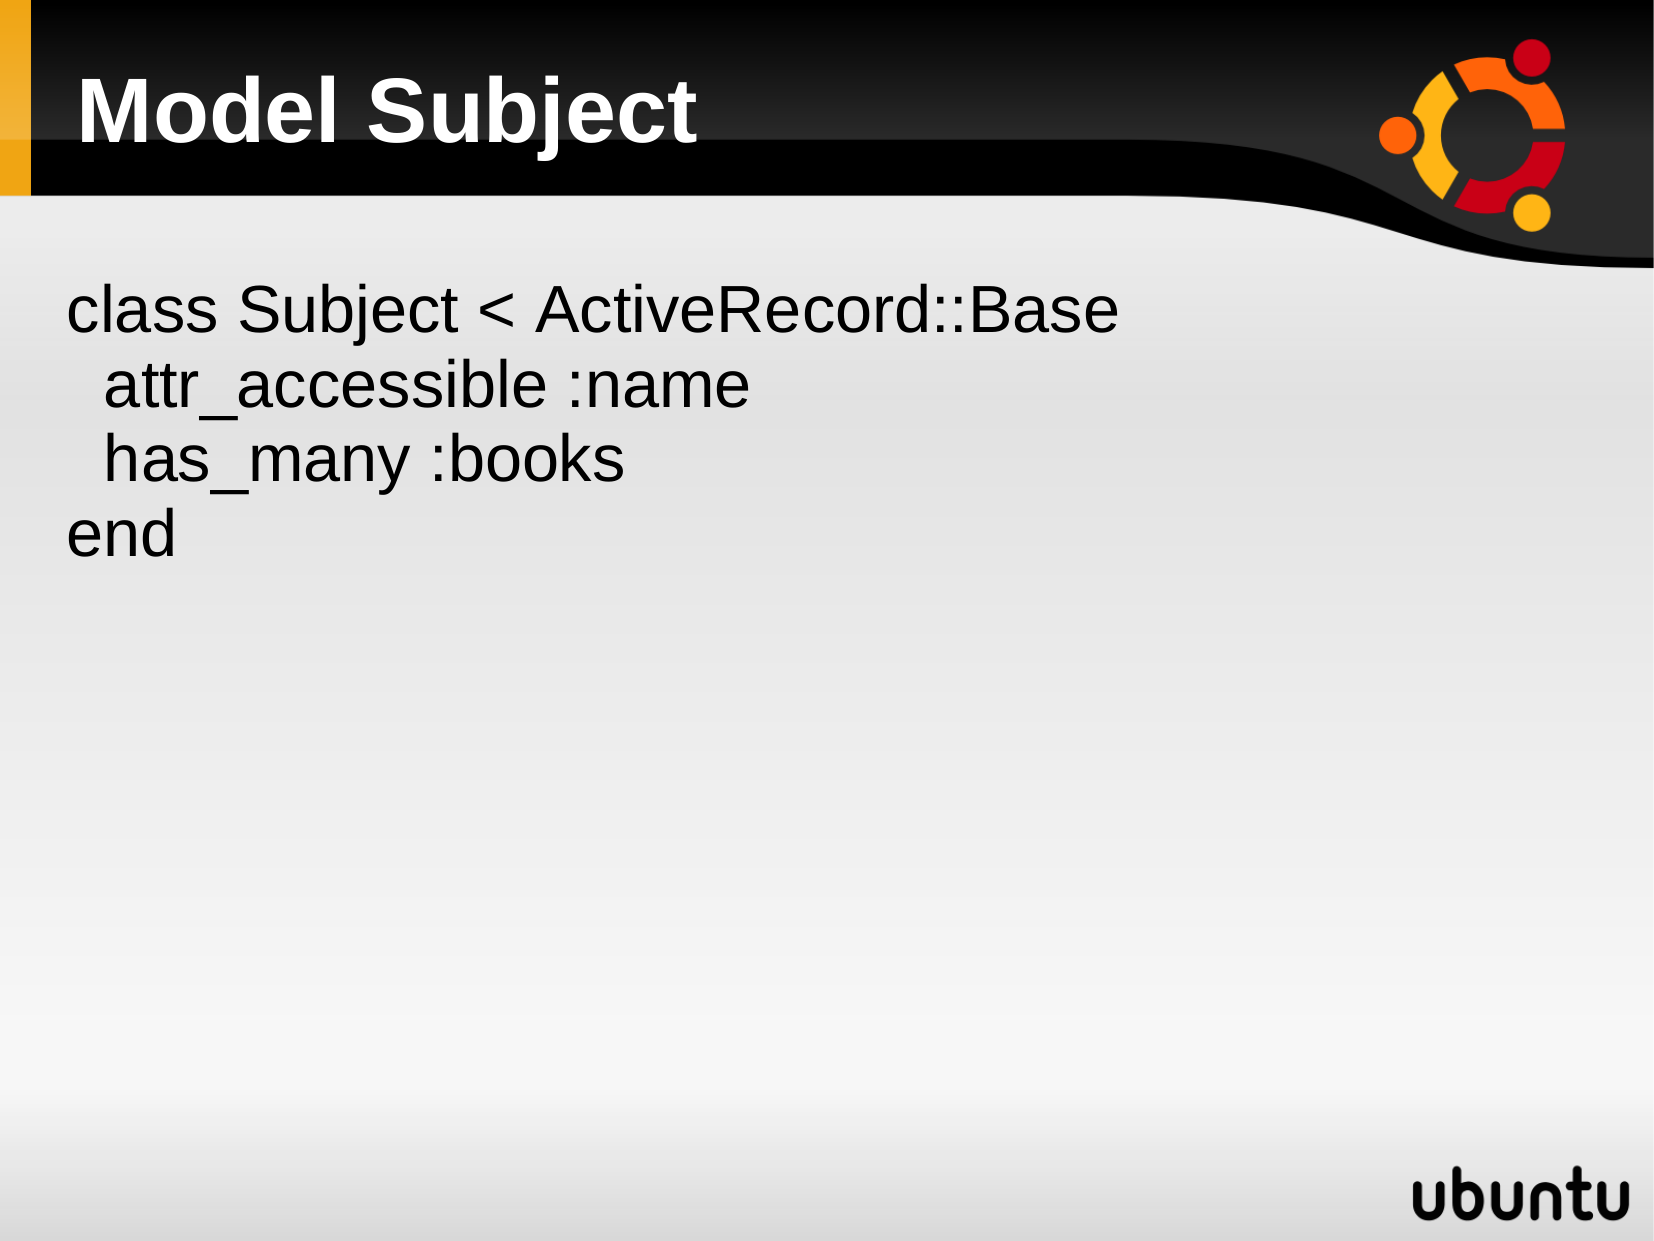

# Model Subject
class Subject < ActiveRecord::Base
 attr_accessible :name
 has_many :books
end